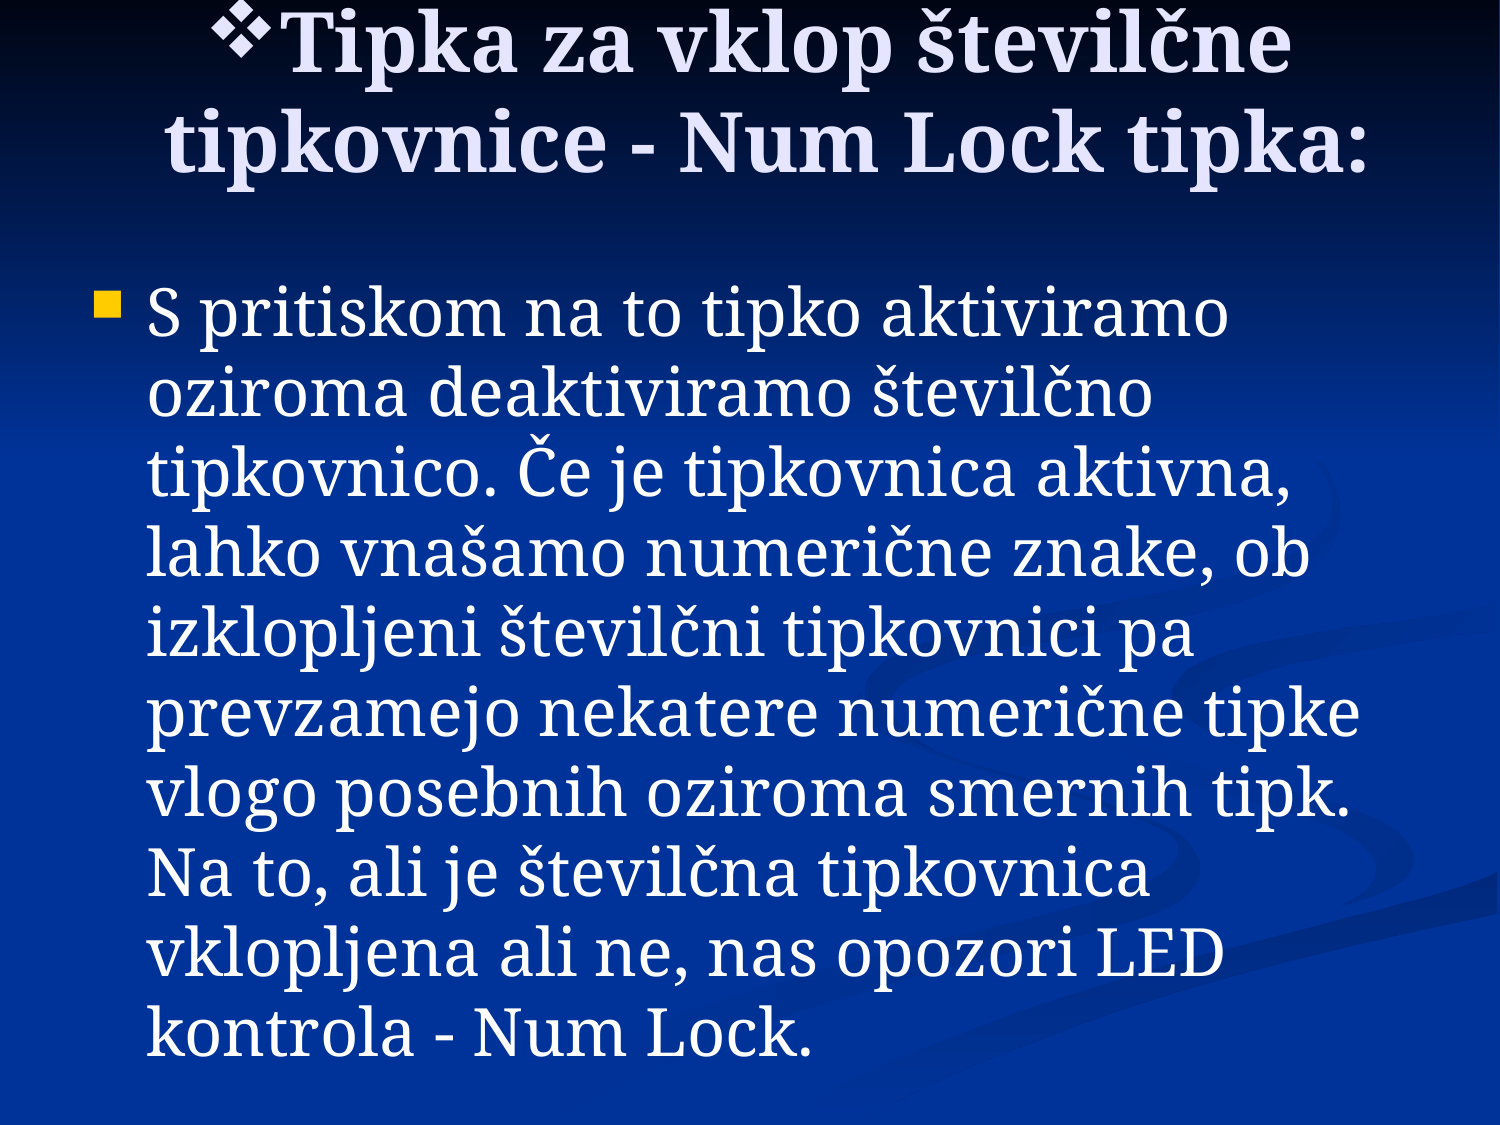

# Tipka za vklop številčne tipkovnice - Num Lock tipka:
S pritiskom na to tipko aktiviramo oziroma deaktiviramo številčno tipkovnico. Če je tipkovnica aktivna, lahko vnašamo numerične znake, ob izklopljeni številčni tipkovnici pa prevzamejo nekatere numerične tipke vlogo posebnih oziroma smernih tipk. Na to, ali je številčna tipkovnica vklopljena ali ne, nas opozori LED kontrola - Num Lock.